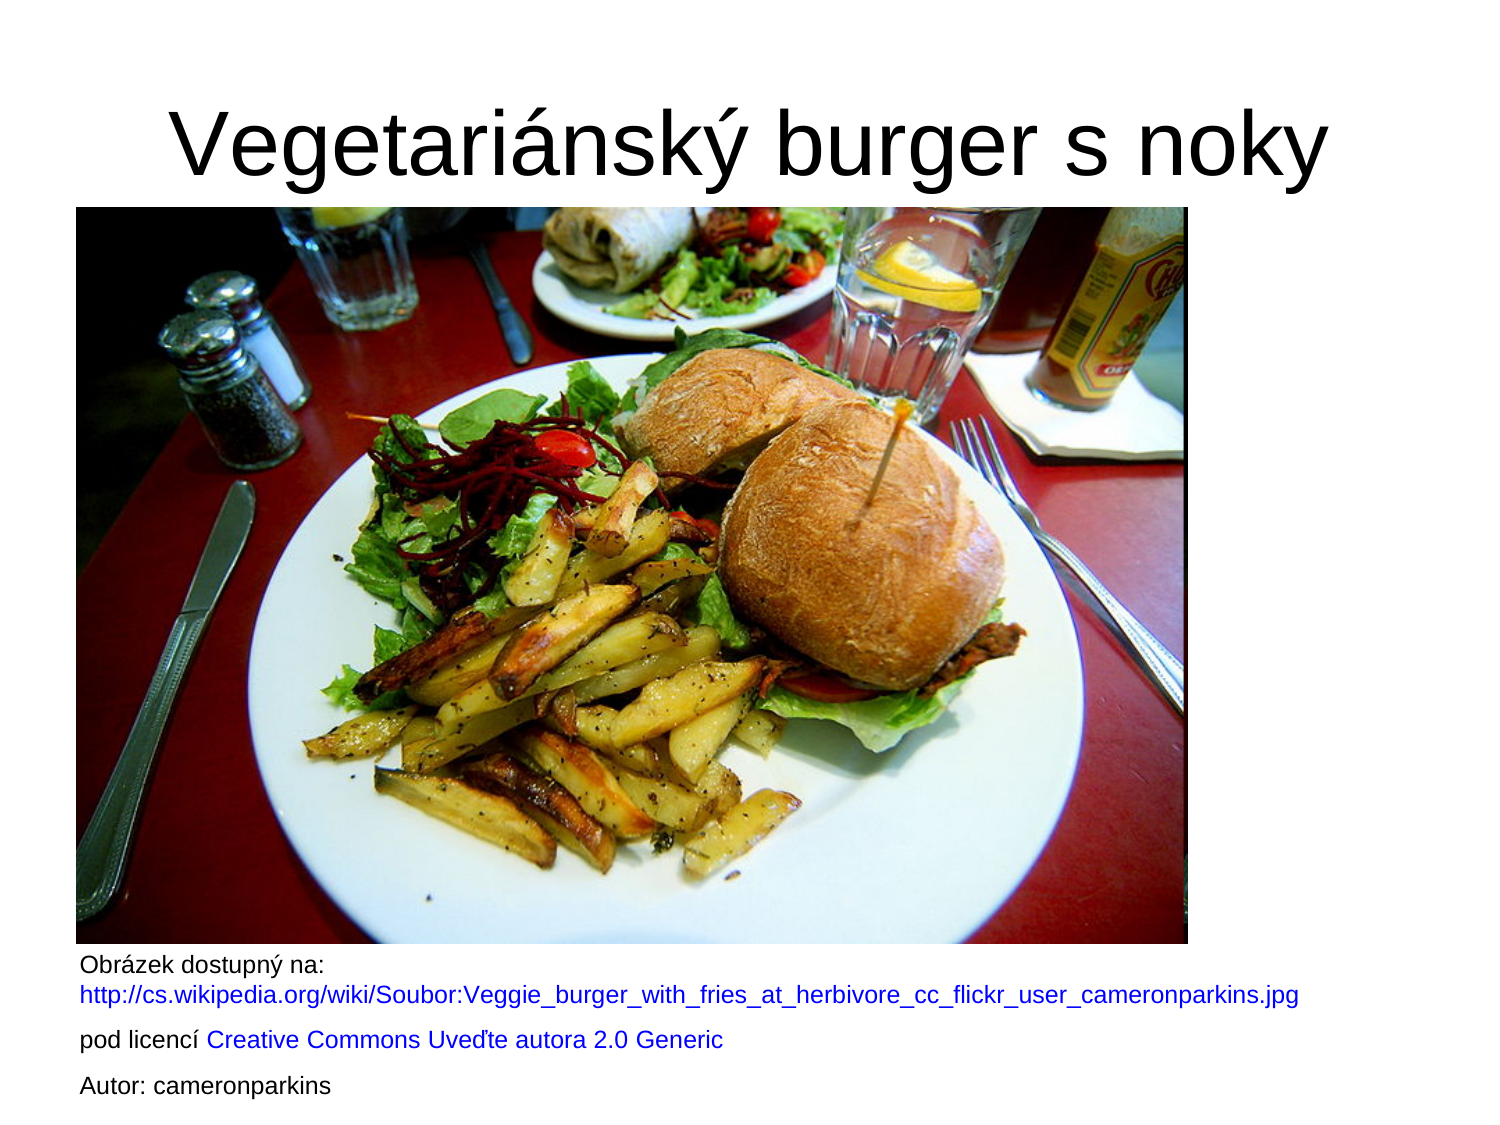

# Vegetariánský burger s noky
Obrázek dostupný na: http://cs.wikipedia.org/wiki/Soubor:Veggie_burger_with_fries_at_herbivore_cc_flickr_user_cameronparkins.jpg
pod licencí Creative Commons Uveďte autora 2.0 Generic
Autor: cameronparkins